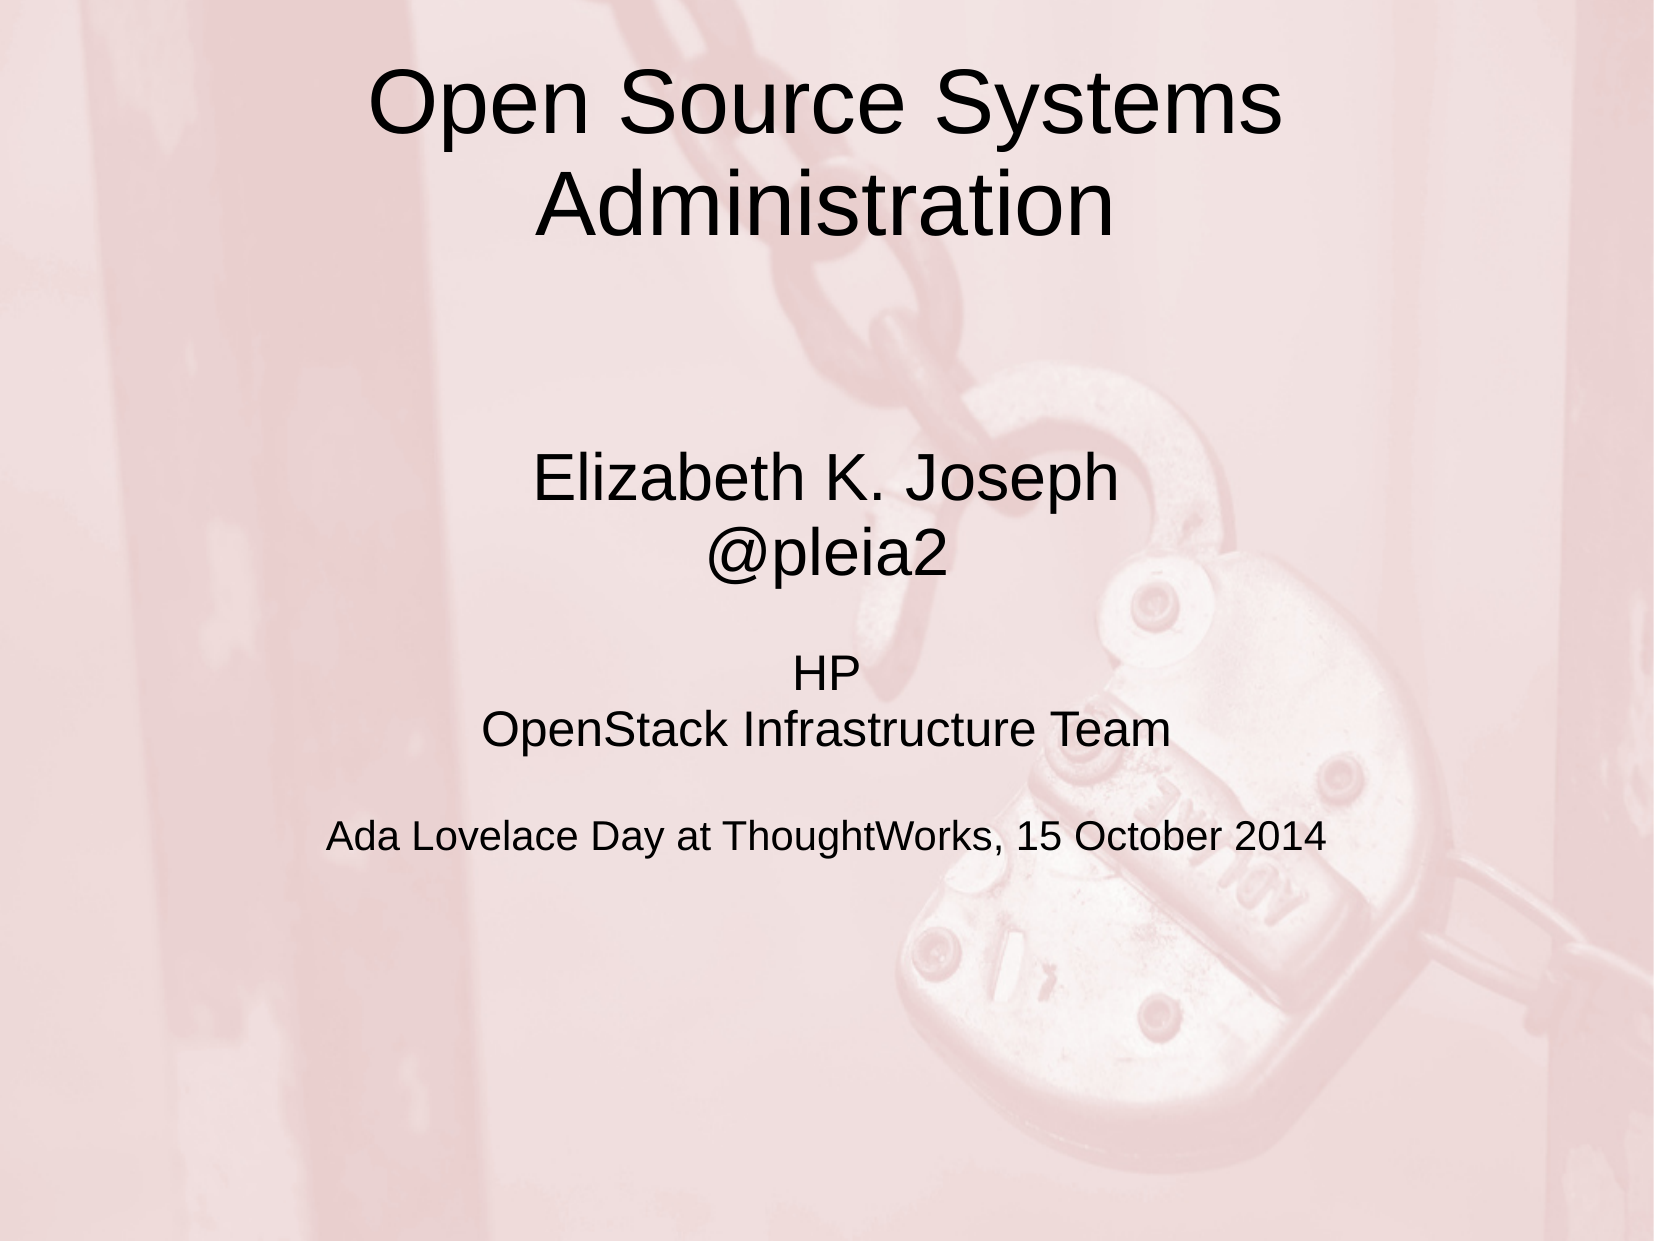

# Open Source Systems Administration
Elizabeth K. Joseph
@pleia2
HP
OpenStack Infrastructure Team
Ada Lovelace Day at ThoughtWorks, 15 October 2014